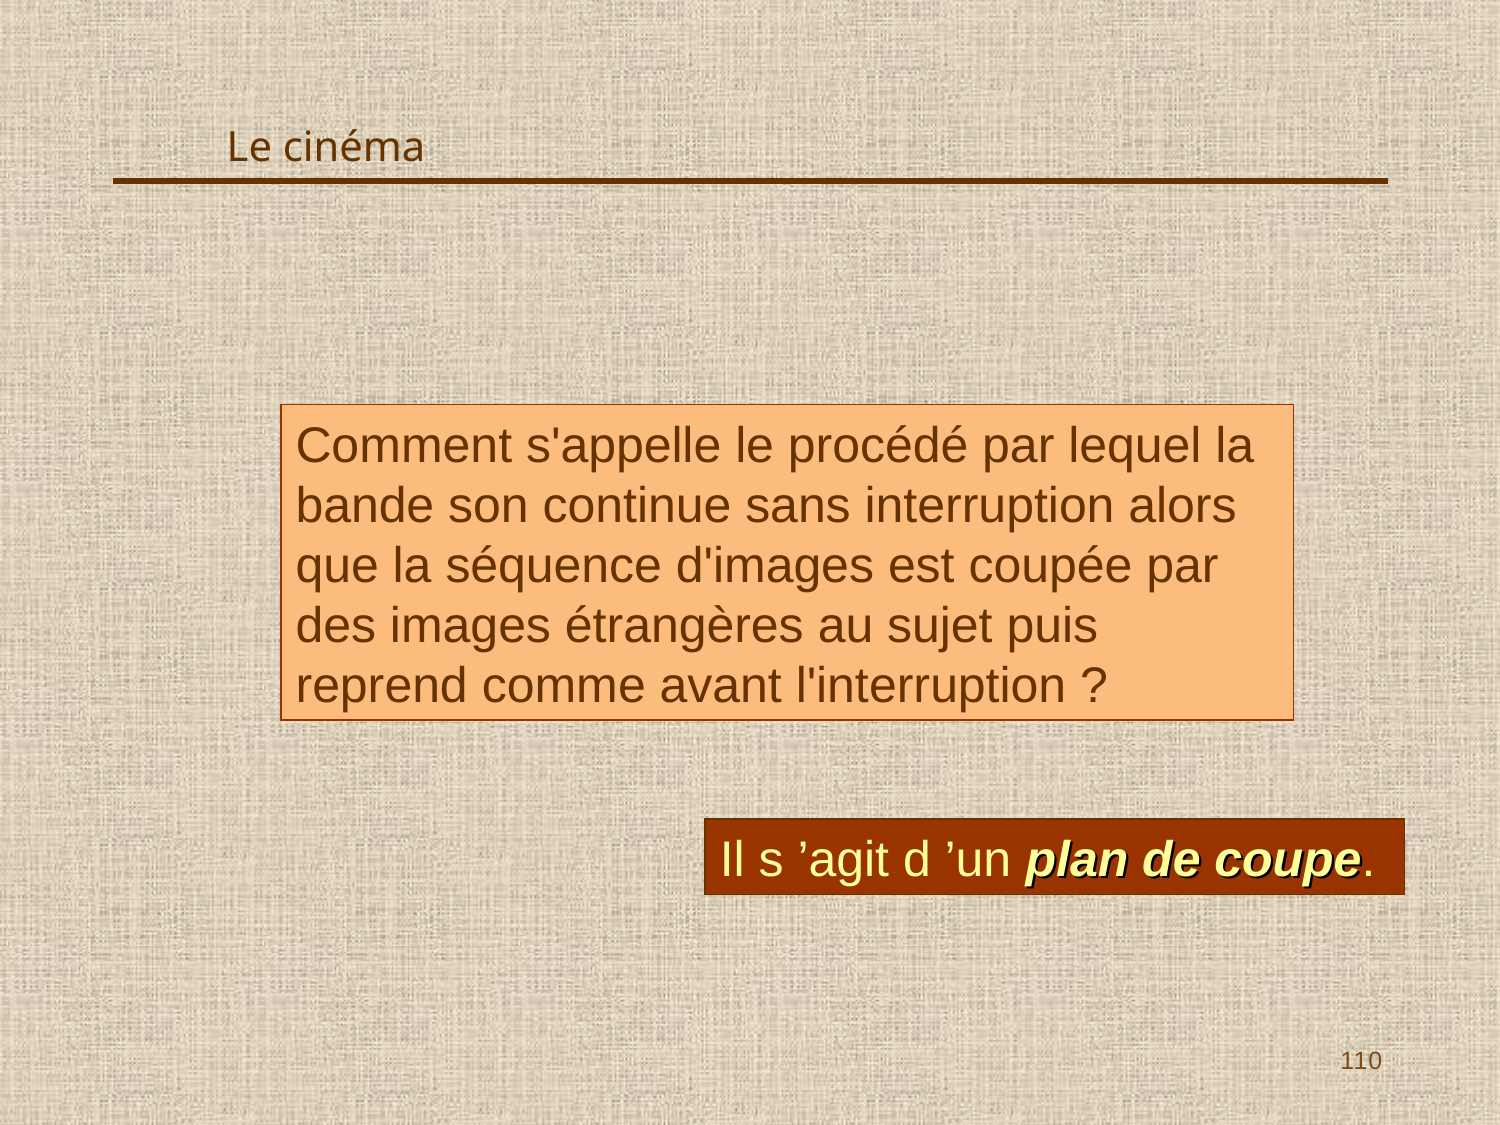

Le cinéma
Comment s'appelle le procédé par lequel la bande son continue sans interruption alors que la séquence d'images est coupée par des images étrangères au sujet puis reprend comme avant l'interruption ?
Il s ’agit d ’un plan de coupe.
110